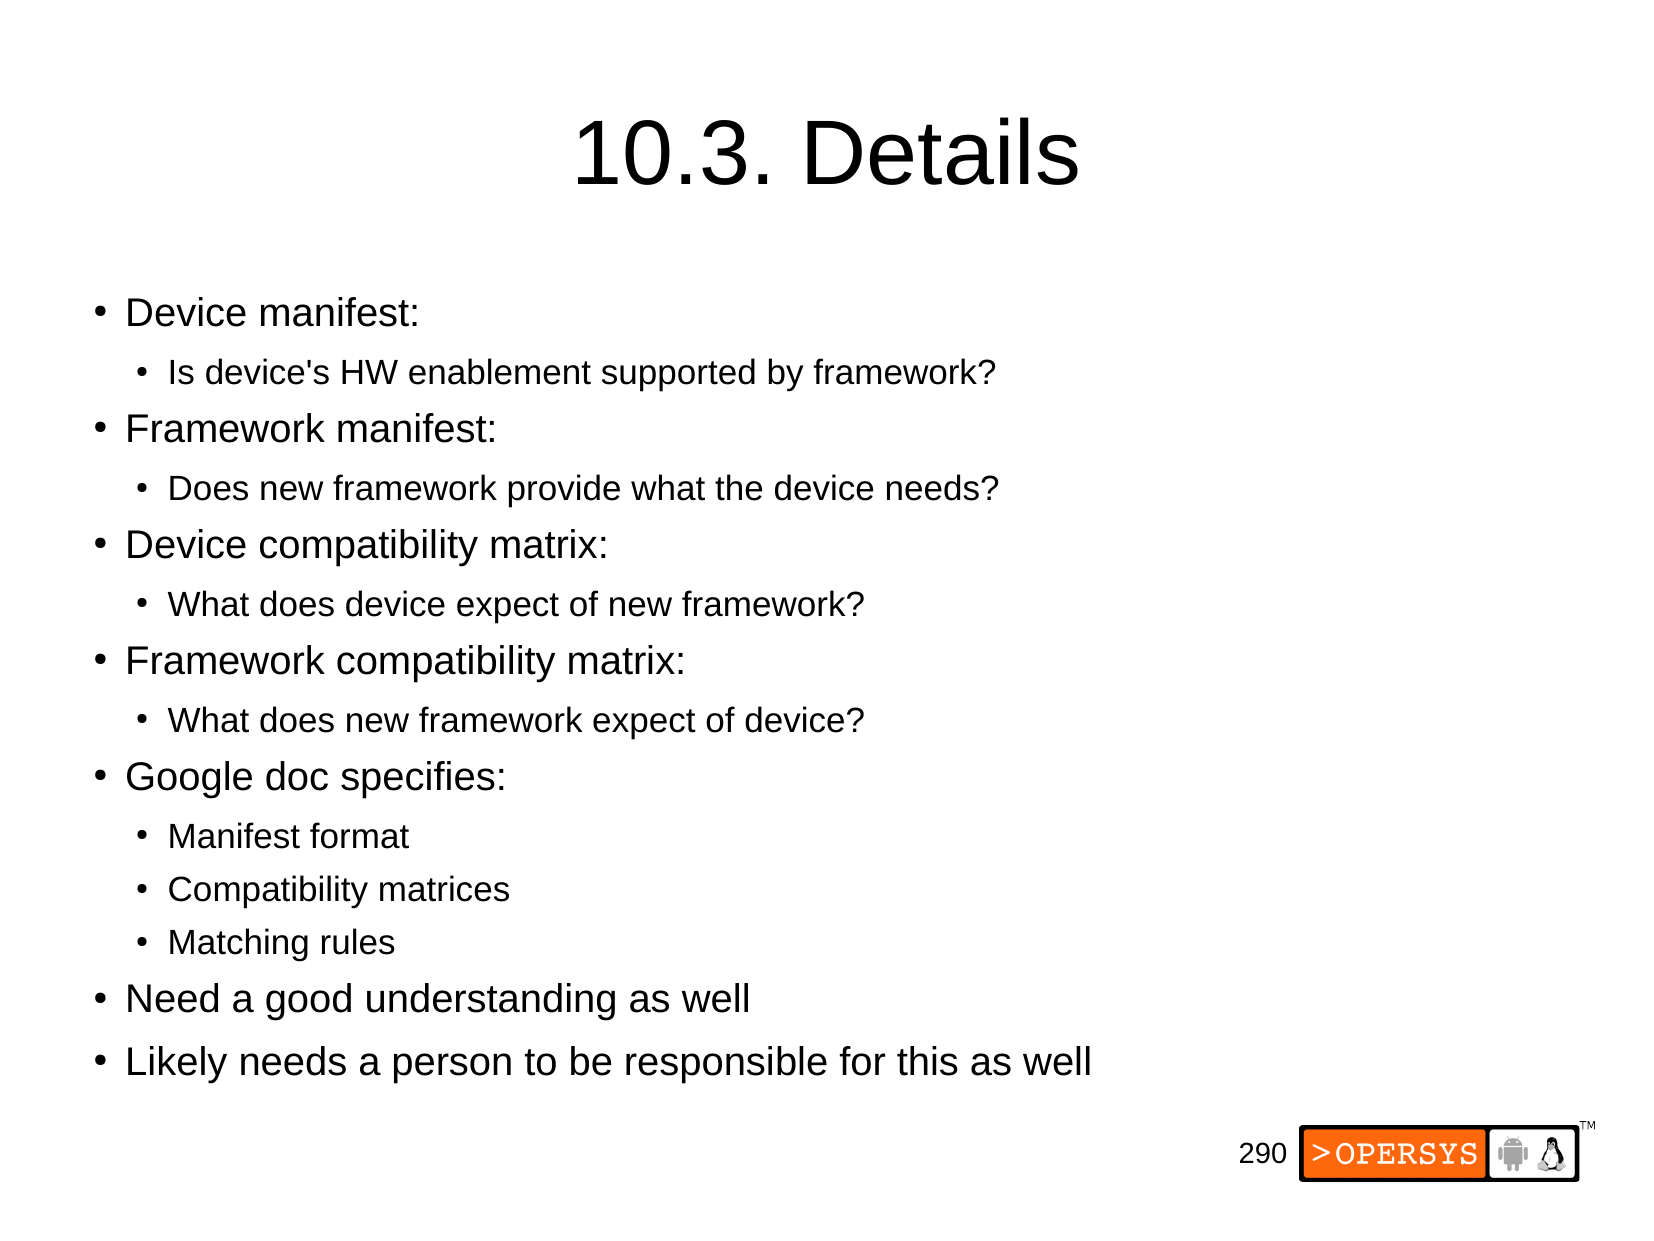

# 10.3. Details
Device manifest:
Is device's HW enablement supported by framework?
Framework manifest:
Does new framework provide what the device needs?
Device compatibility matrix:
What does device expect of new framework?
Framework compatibility matrix:
What does new framework expect of device?
Google doc specifies:
Manifest format
Compatibility matrices
Matching rules
Need a good understanding as well
Likely needs a person to be responsible for this as well